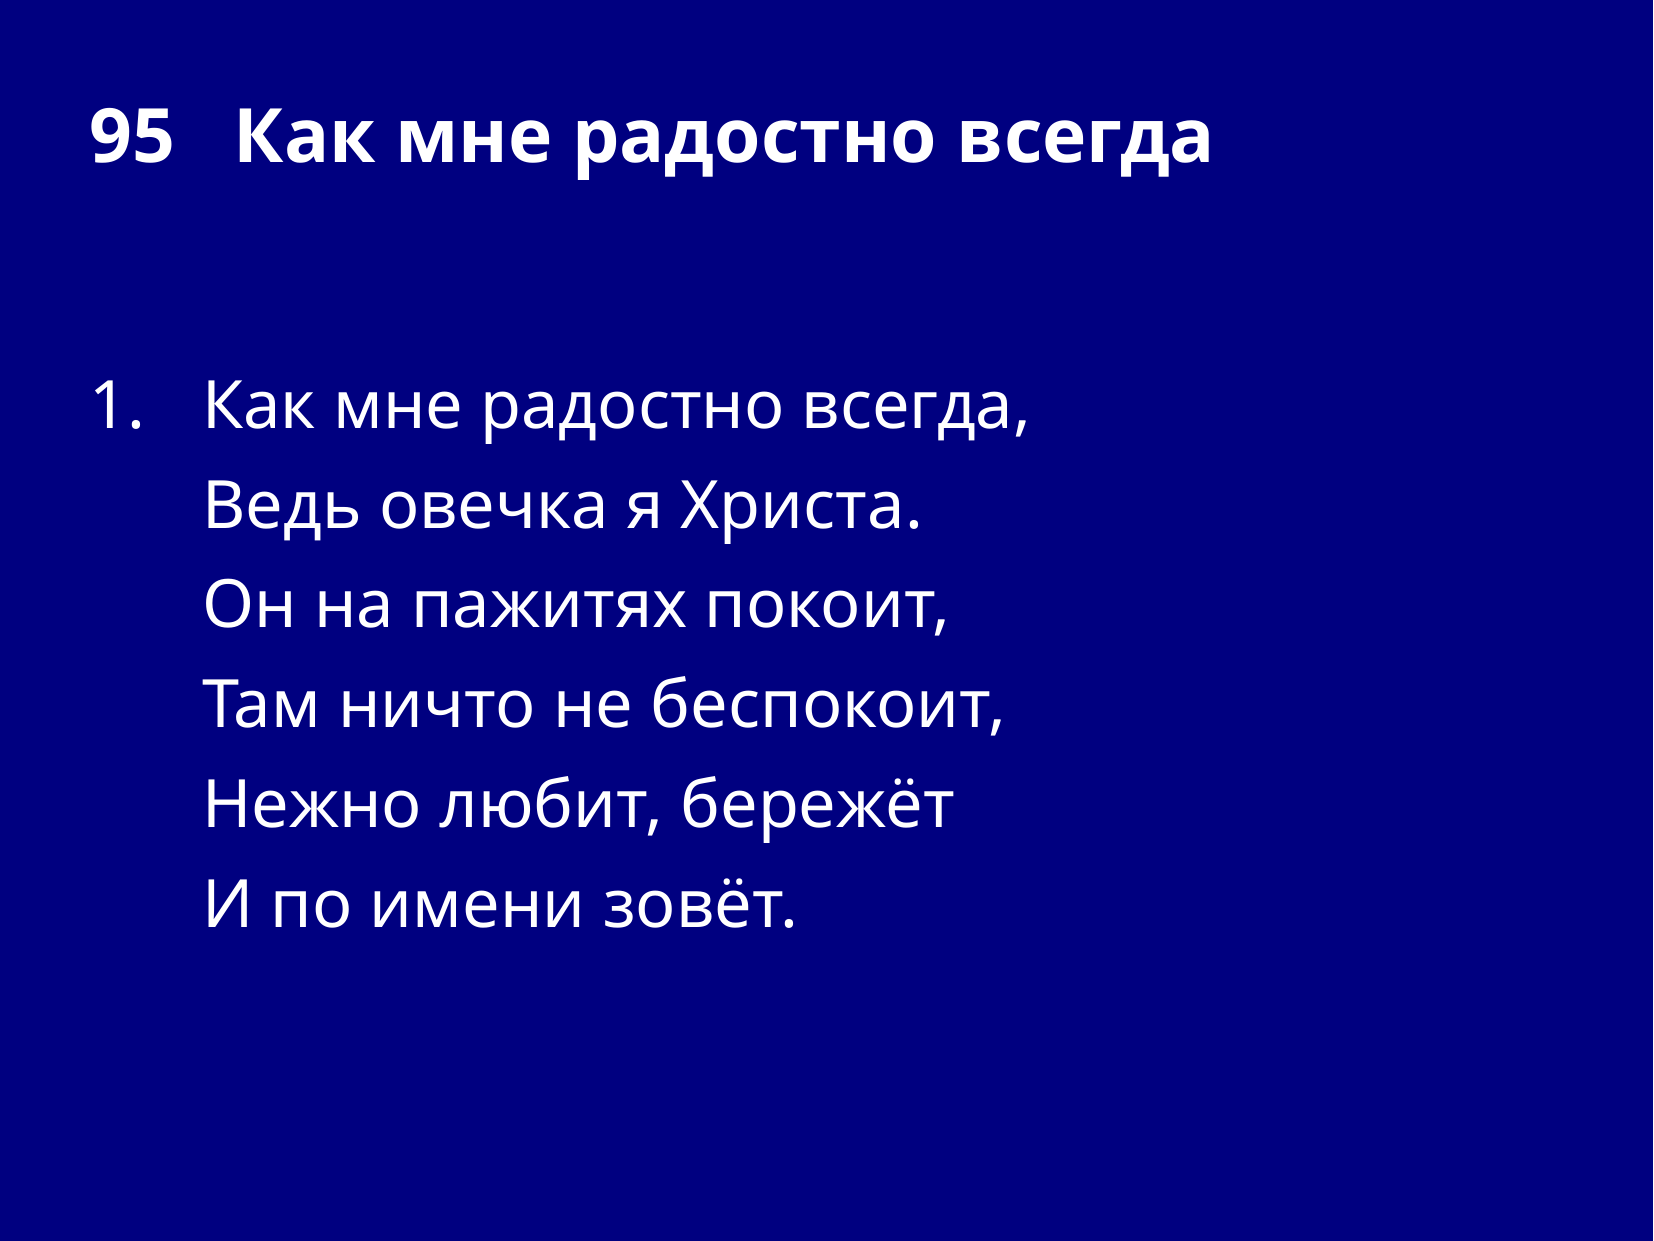

95 Как мне радостно всегда
1.	Как мне радостно всегда,
	Ведь овечка я Христа.
	Он на пажитях покоит,
	Там ничто не беспокоит,
	Нежно любит, бережёт
	И по имени зовёт.